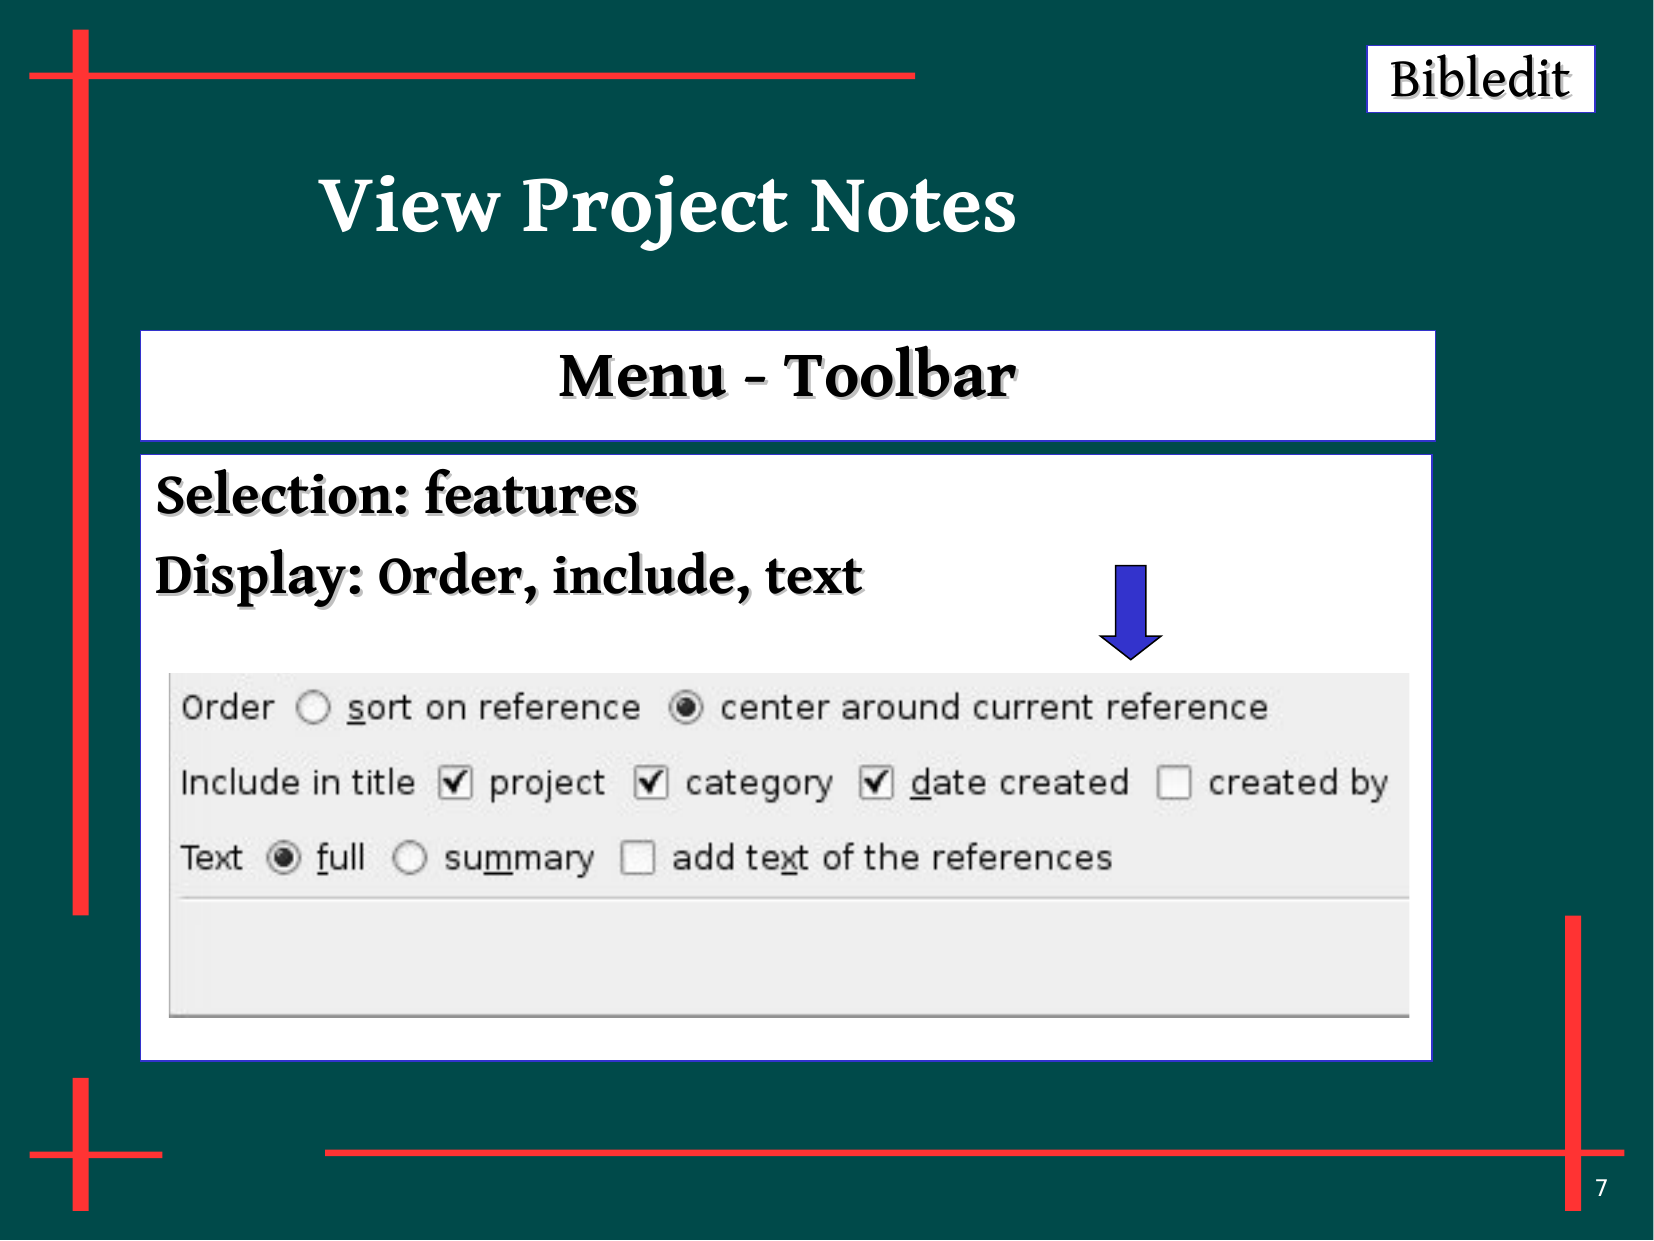

Bibledit
# View Project Notes
Menu - Toolbar
Selection: features
Display: Order, include, text